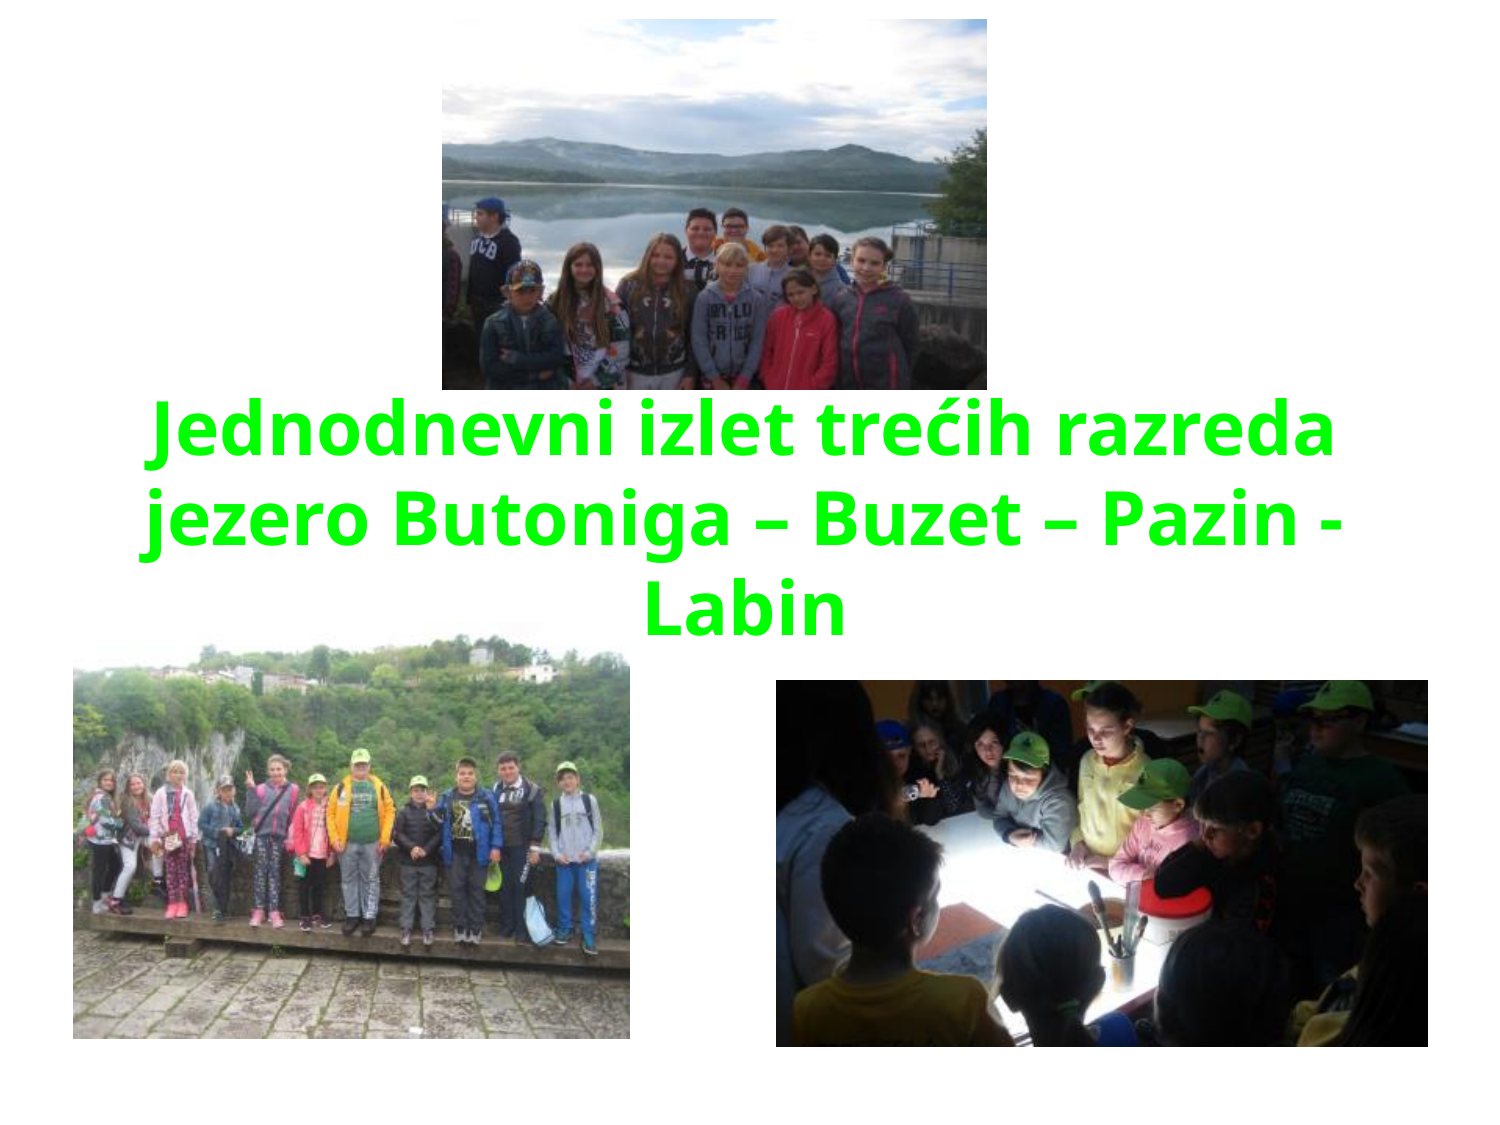

# Jednodnevni izlet trećih razreda jezero Butoniga – Buzet – Pazin - Labin